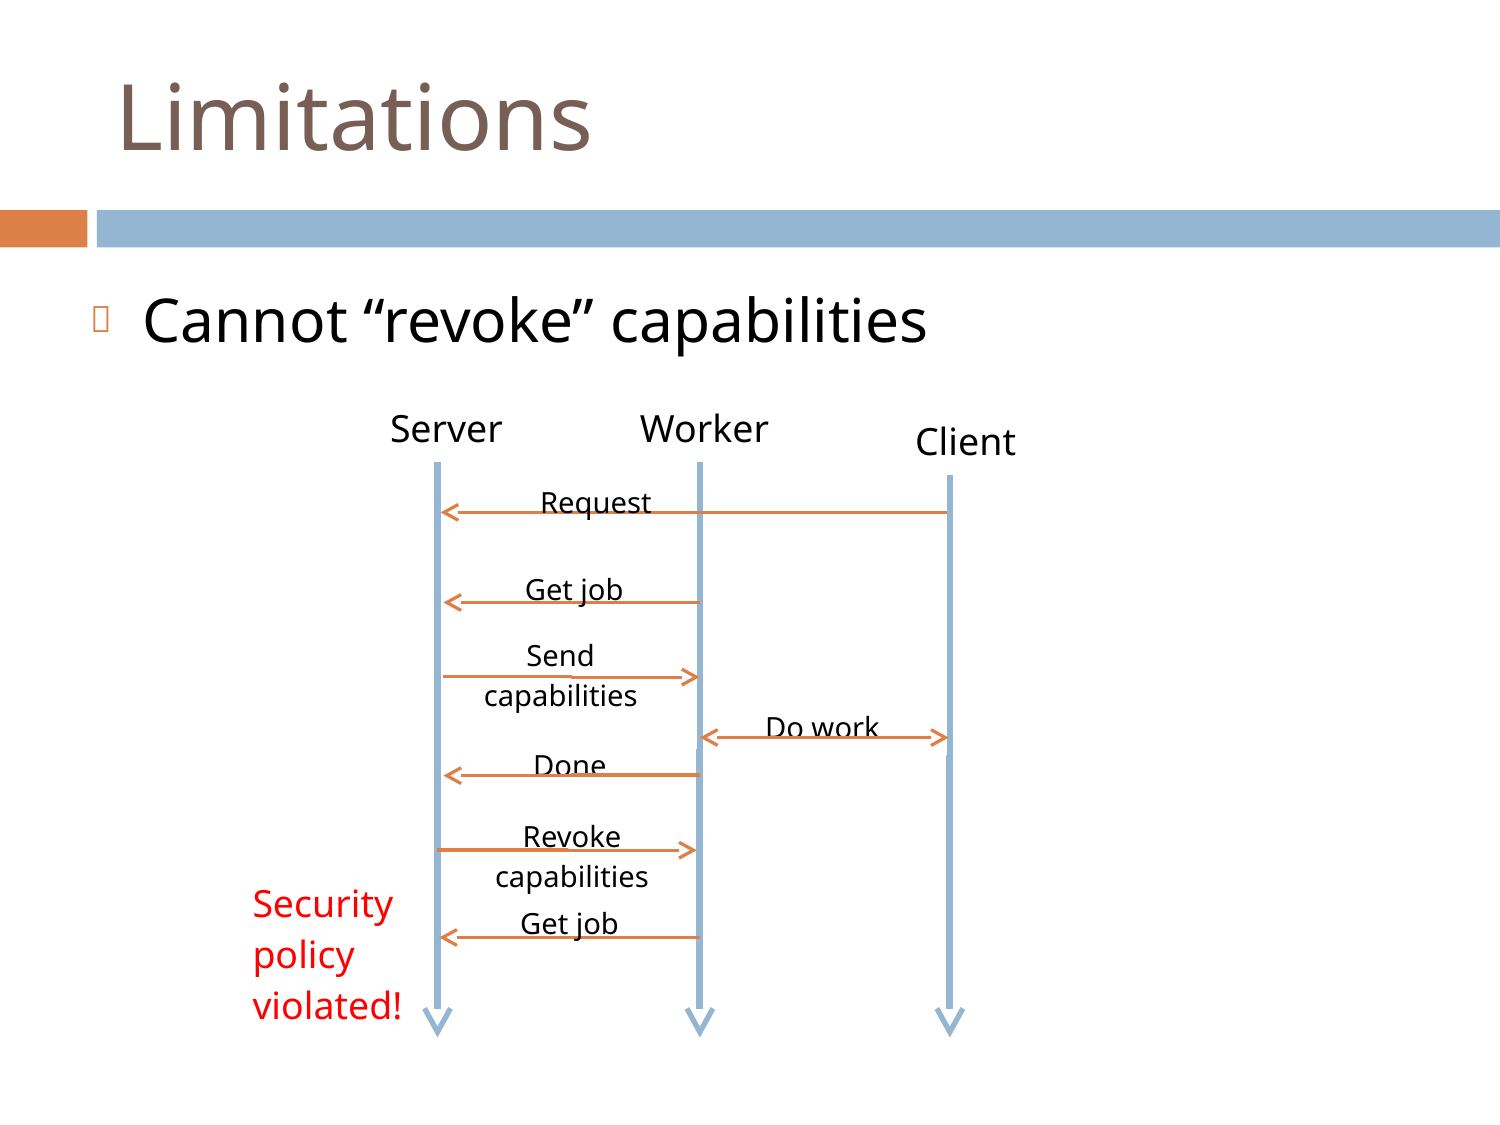

# Limitations
Cannot “revoke” capabilities
Server
Worker
Client
Request
Get job
Send capabilities
Do work
Done
Revoke capabilities
Security policy violated!
Get job